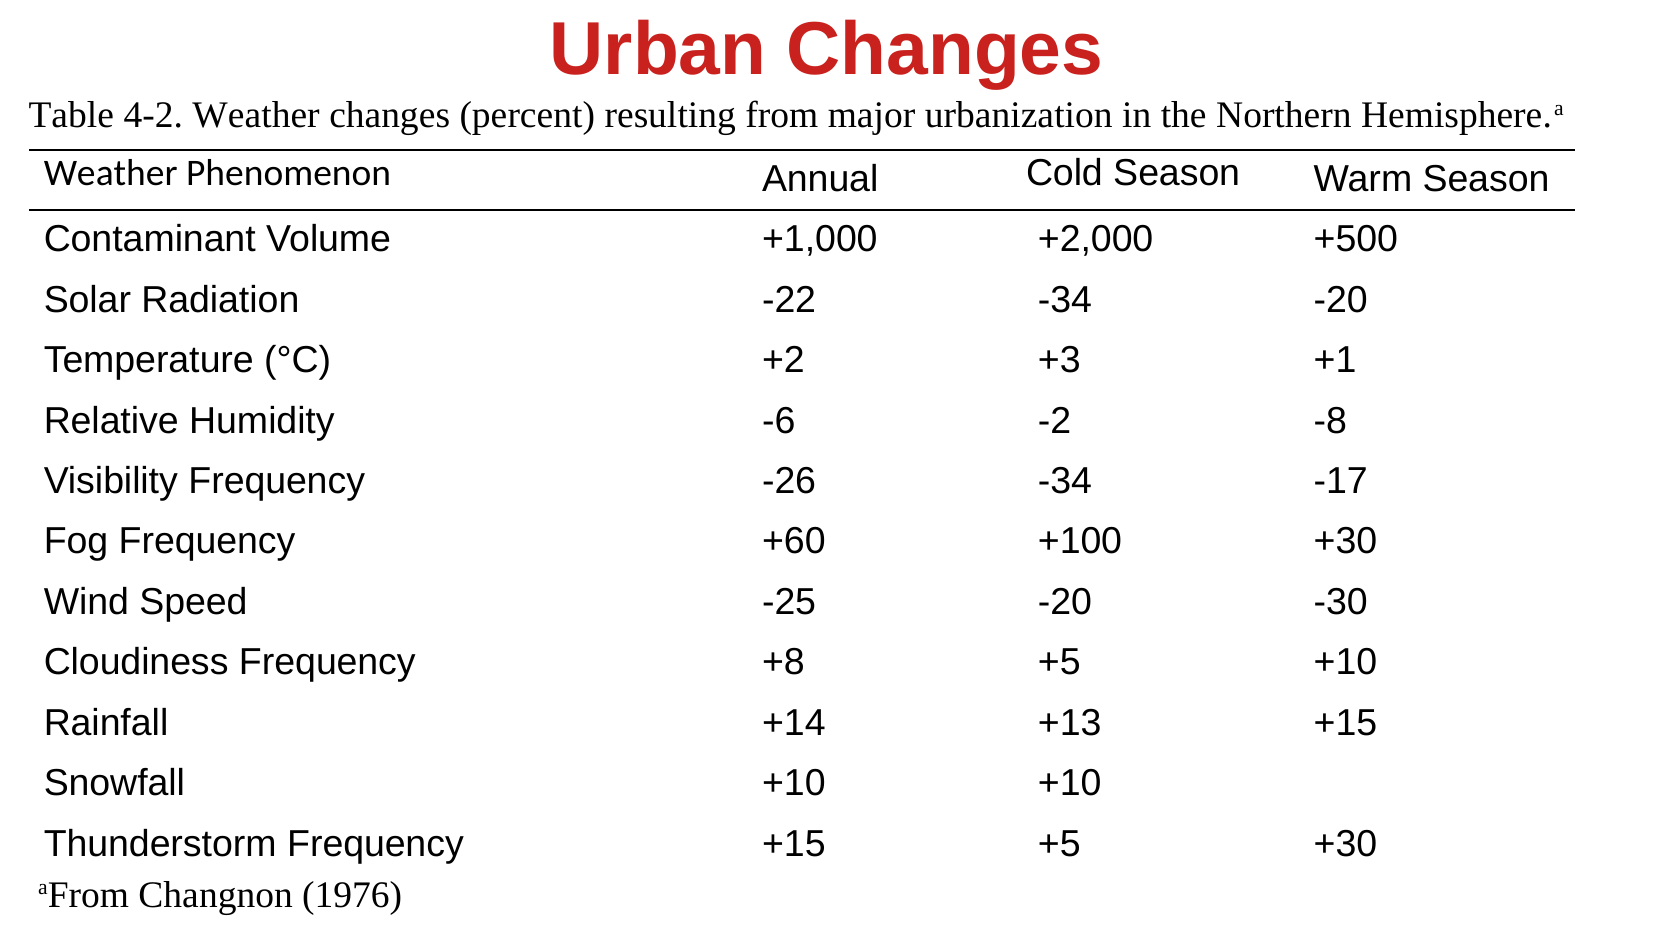

# Urban Changes
Table 4-2. Weather changes (percent) resulting from major urbanization in the Northern Hemisphere.a
| Weather Phenomenon | Annual | Cold Season | Warm Season |
| --- | --- | --- | --- |
| Contaminant Volume | +1,000 | +2,000 | +500 |
| Solar Radiation | -22 | -34 | -20 |
| Temperature (°C) | +2 | +3 | +1 |
| Relative Humidity | -6 | -2 | -8 |
| Visibility Frequency | -26 | -34 | -17 |
| Fog Frequency | +60 | +100 | +30 |
| Wind Speed | -25 | -20 | -30 |
| Cloudiness Frequency | +8 | +5 | +10 |
| Rainfall | +14 | +13 | +15 |
| Snowfall | +10 | +10 | |
| Thunderstorm Frequency | +15 | +5 | +30 |
 aFrom Changnon (1976)